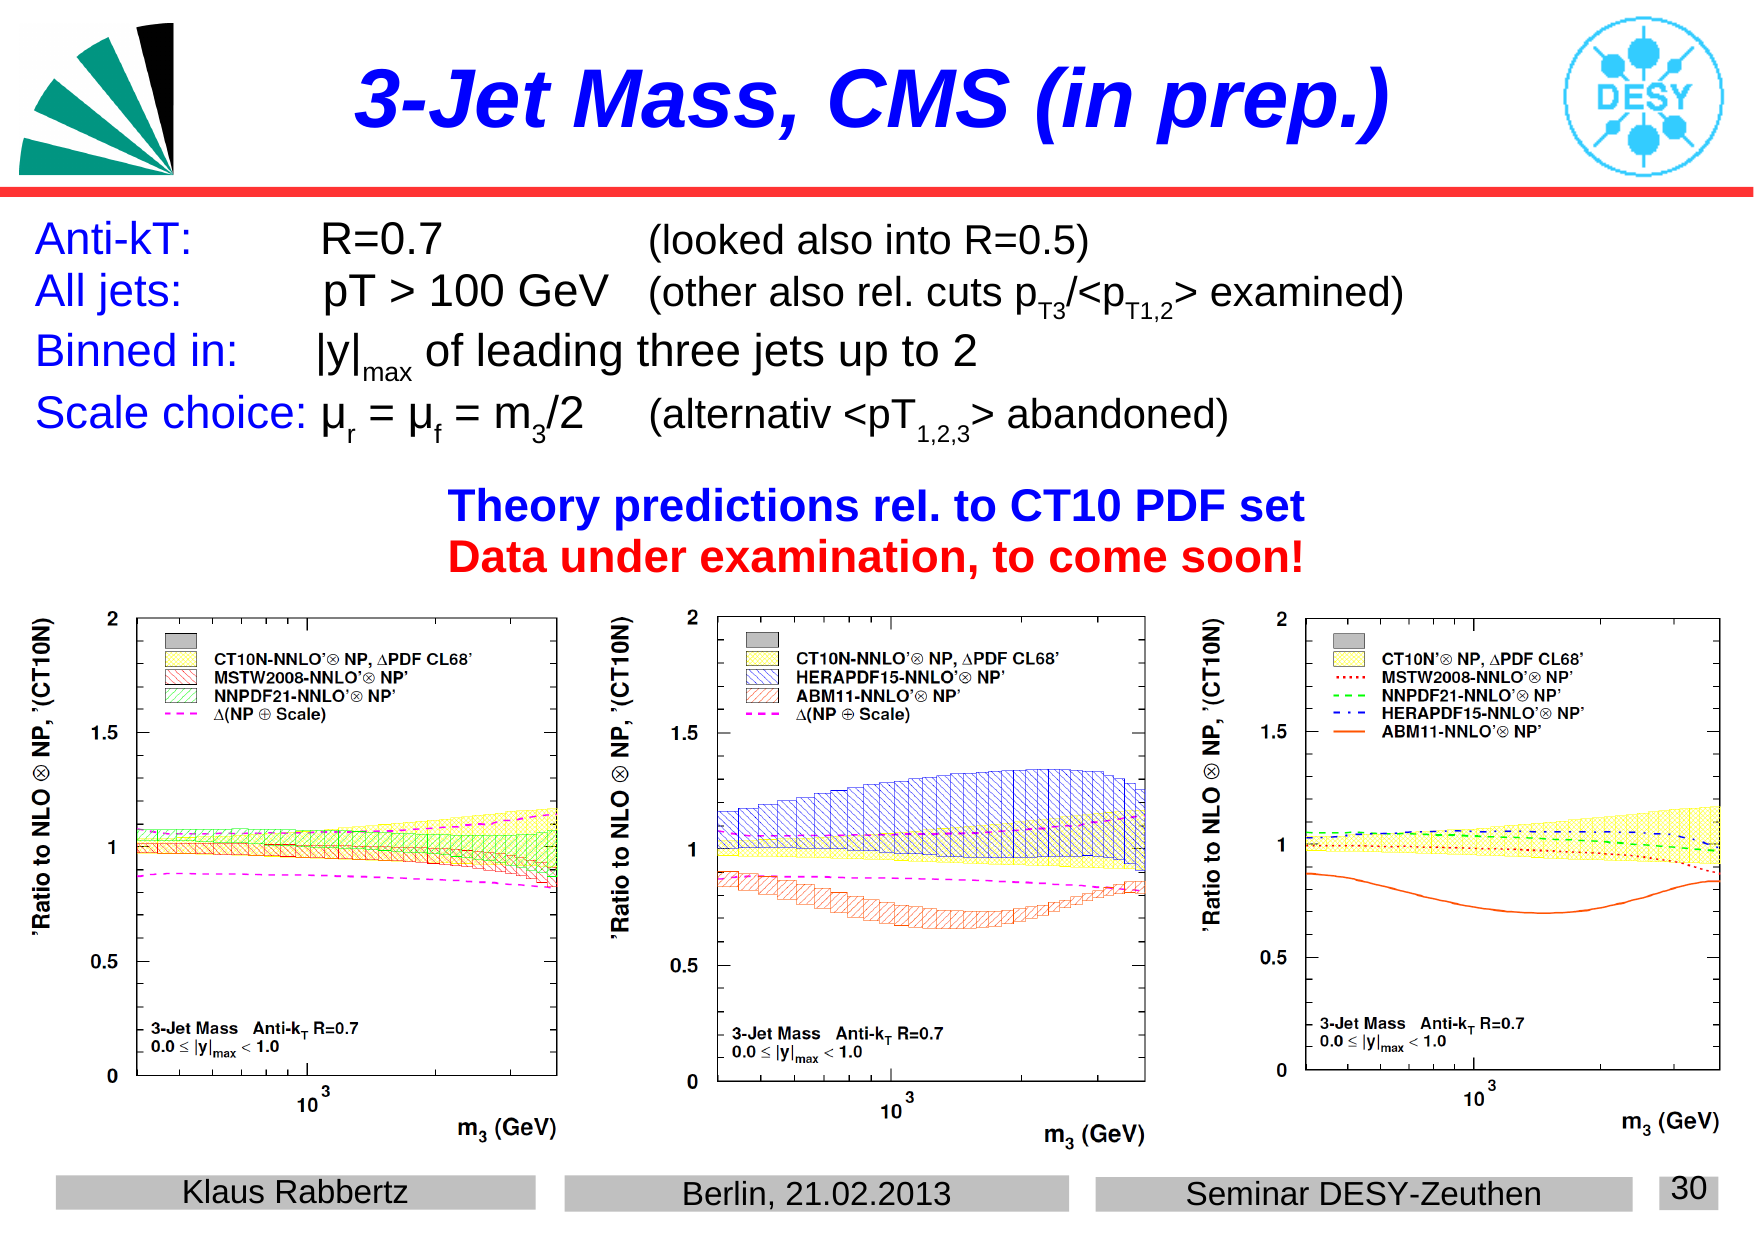

# 3-Jet Mass, CMS (in prep.)
Anti-kT: R=0.7 (looked also into R=0.5)
All jets: pT > 100 GeV (other also rel. cuts pT3/<pT1,2> examined)
Binned in: |y|max of leading three jets up to 2
Scale choice: μr = μf = m3/2 (alternativ <pT1,2,3> abandoned)
Theory predictions reI. to CT10 PDF set
Data under examination, to come soon!